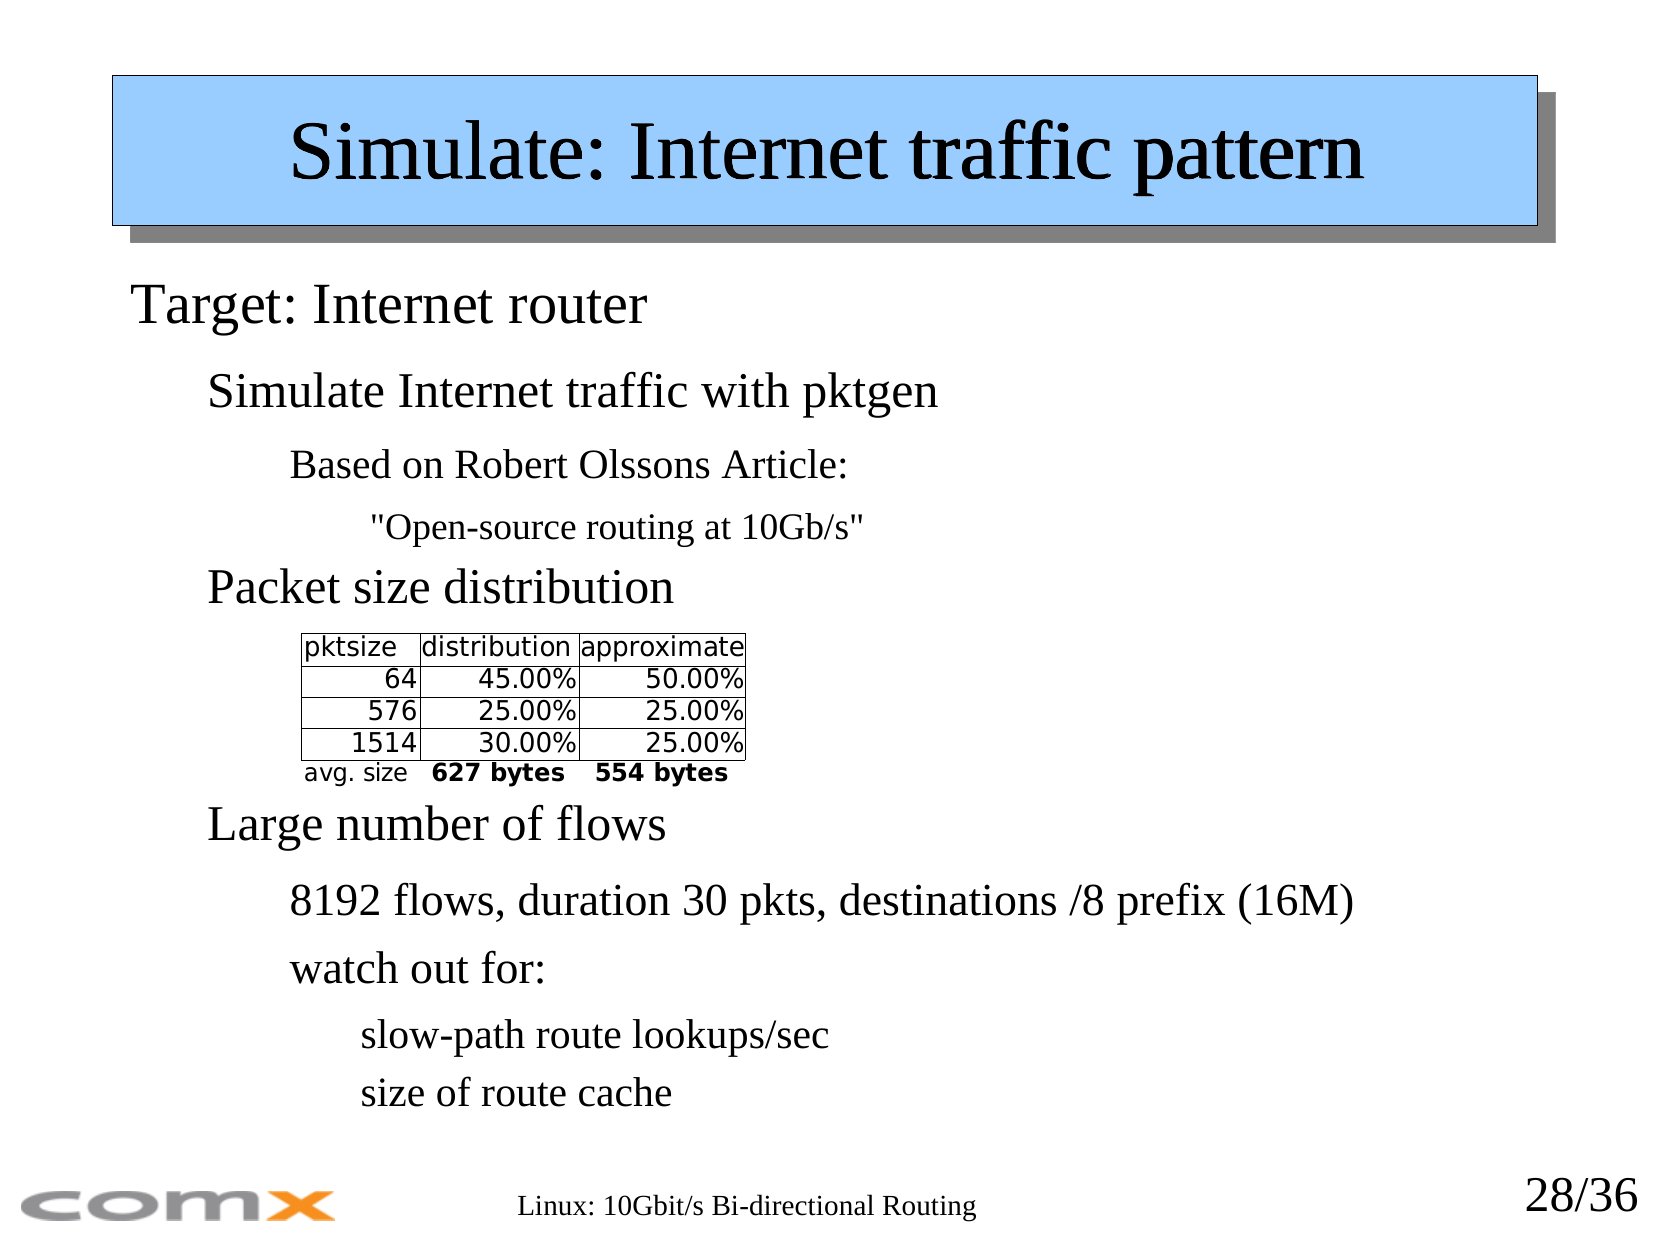

Simulate: Internet traffic pattern
# Target: Internet router
Simulate Internet traffic with pktgen
Based on Robert Olssons Article:
 "Open-source routing at 10Gb/s"
Packet size distribution
Large number of flows
8192 flows, duration 30 pkts, destinations /8 prefix (16M)
watch out for:
slow-path route lookups/sec
size of route cache